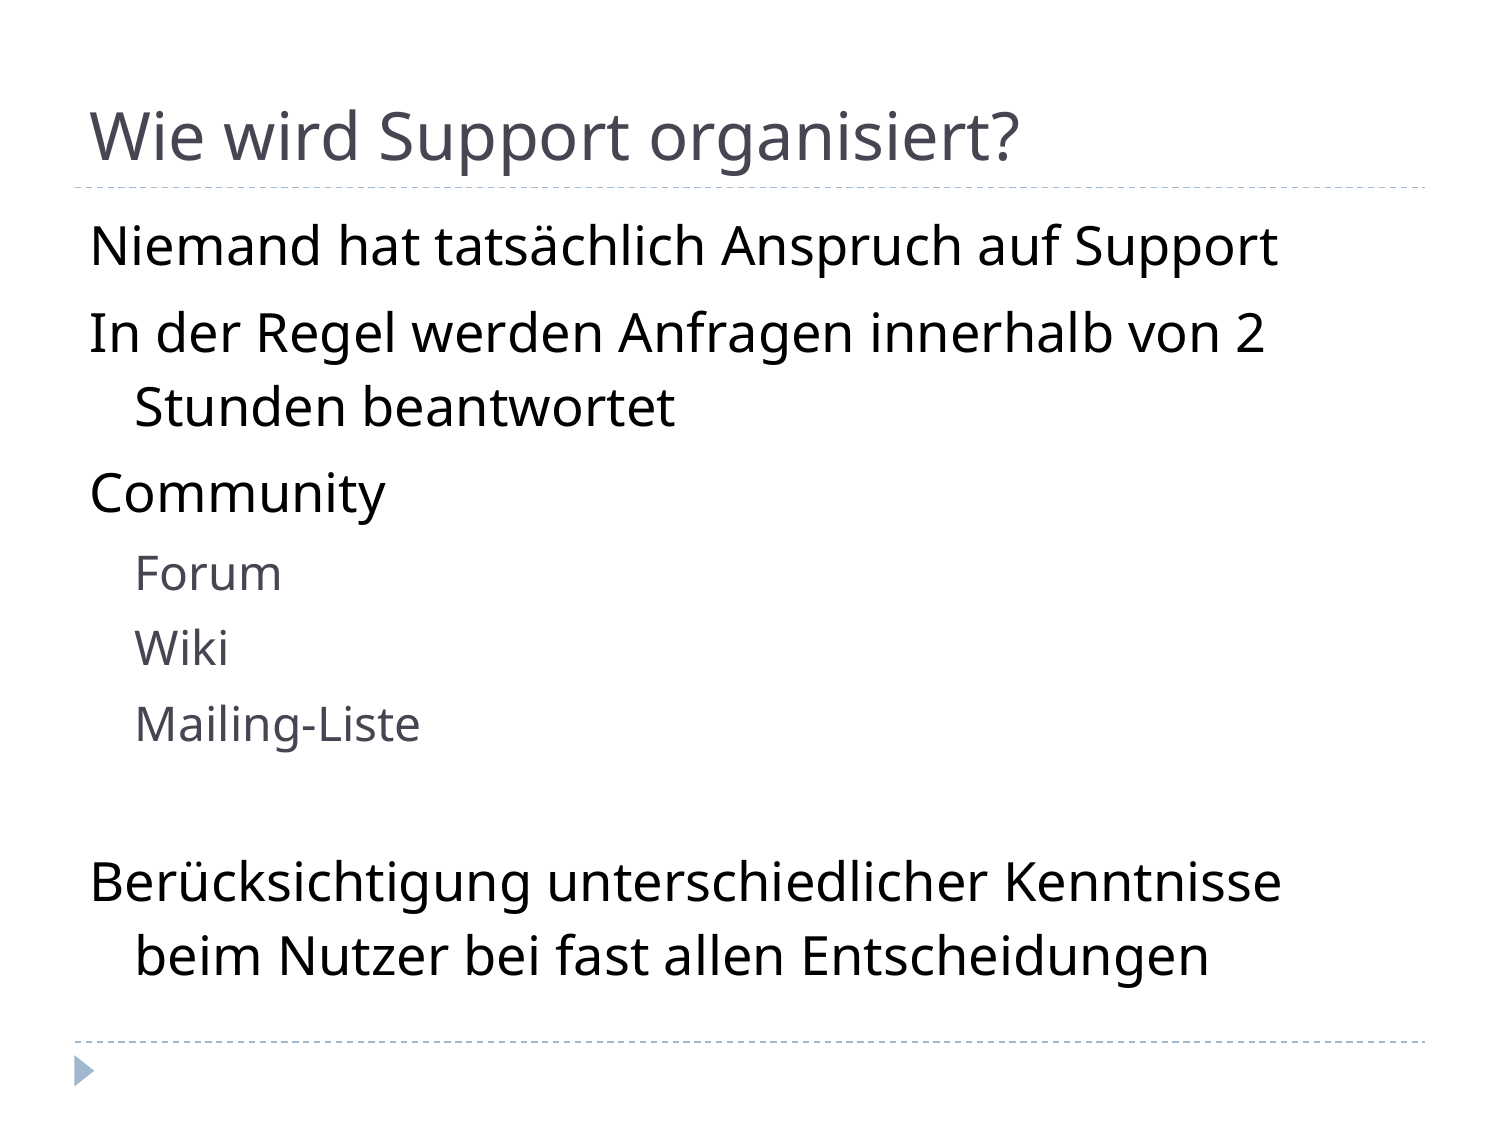

# Wie wird Support organisiert?
Niemand hat tatsächlich Anspruch auf Support
In der Regel werden Anfragen innerhalb von 2 Stunden beantwortet
Community
Forum
Wiki
Mailing-Liste
Berücksichtigung unterschiedlicher Kenntnisse beim Nutzer bei fast allen Entscheidungen